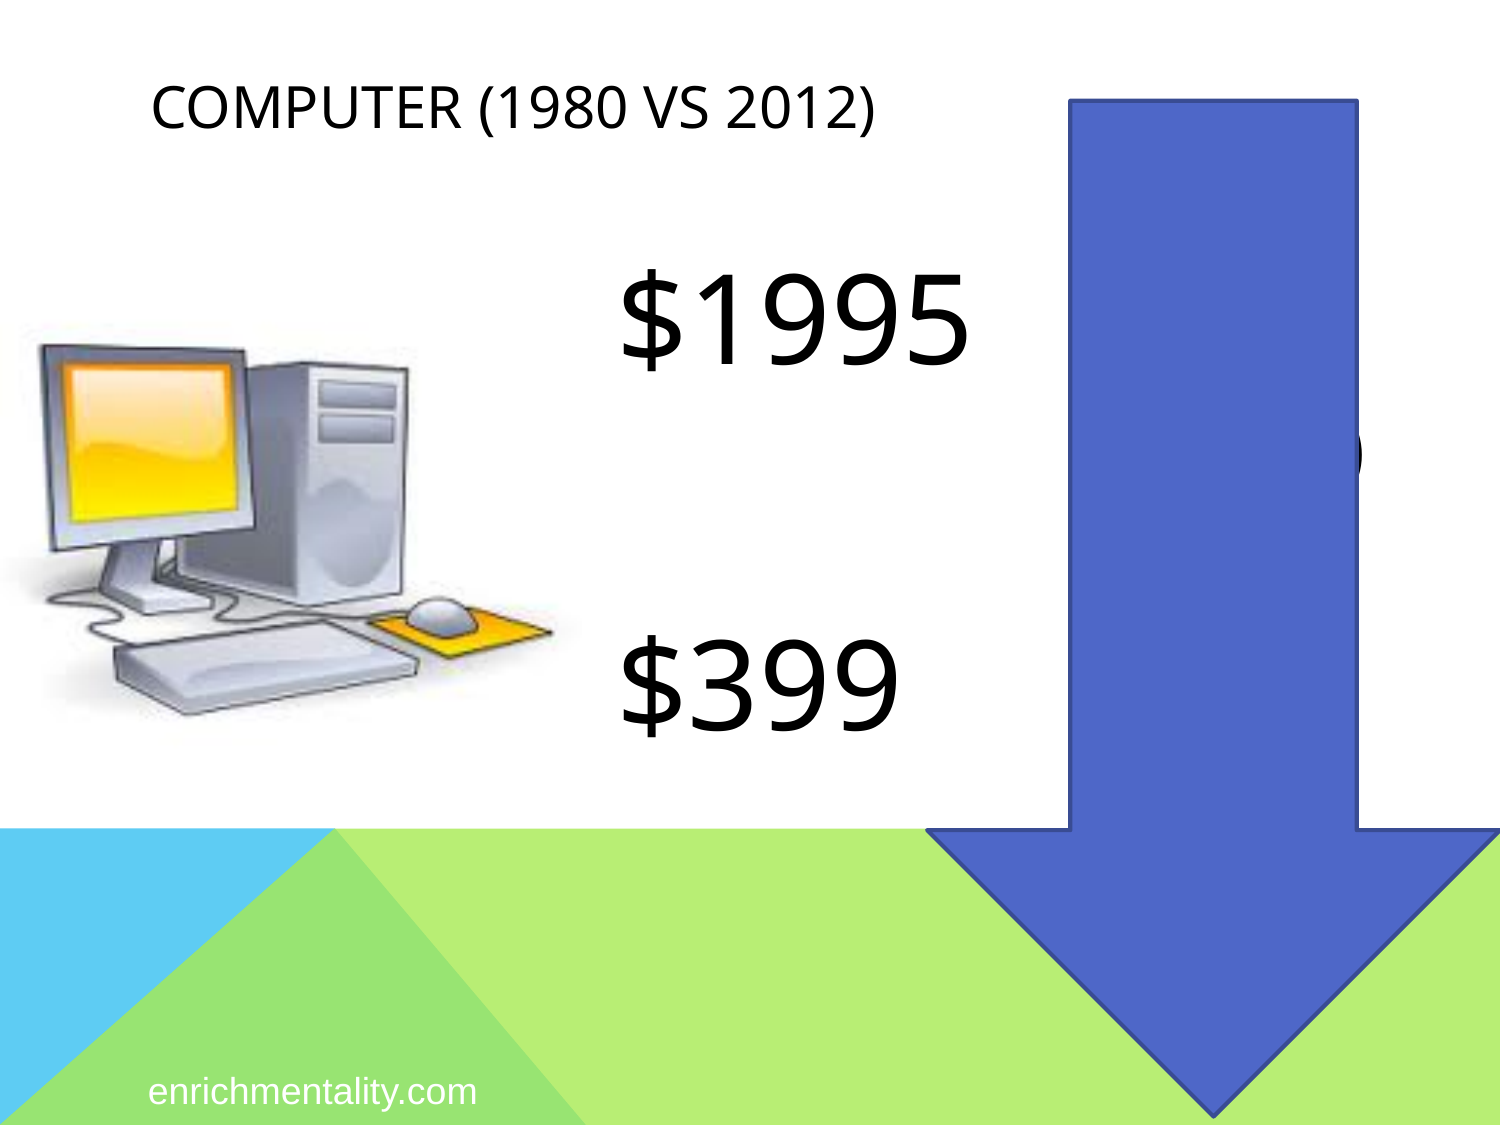

# COMPUTER (1980 vs 2012)
$1995
1991
(40Mb)
$399
2012
(320Gb)
enrichmentality.com